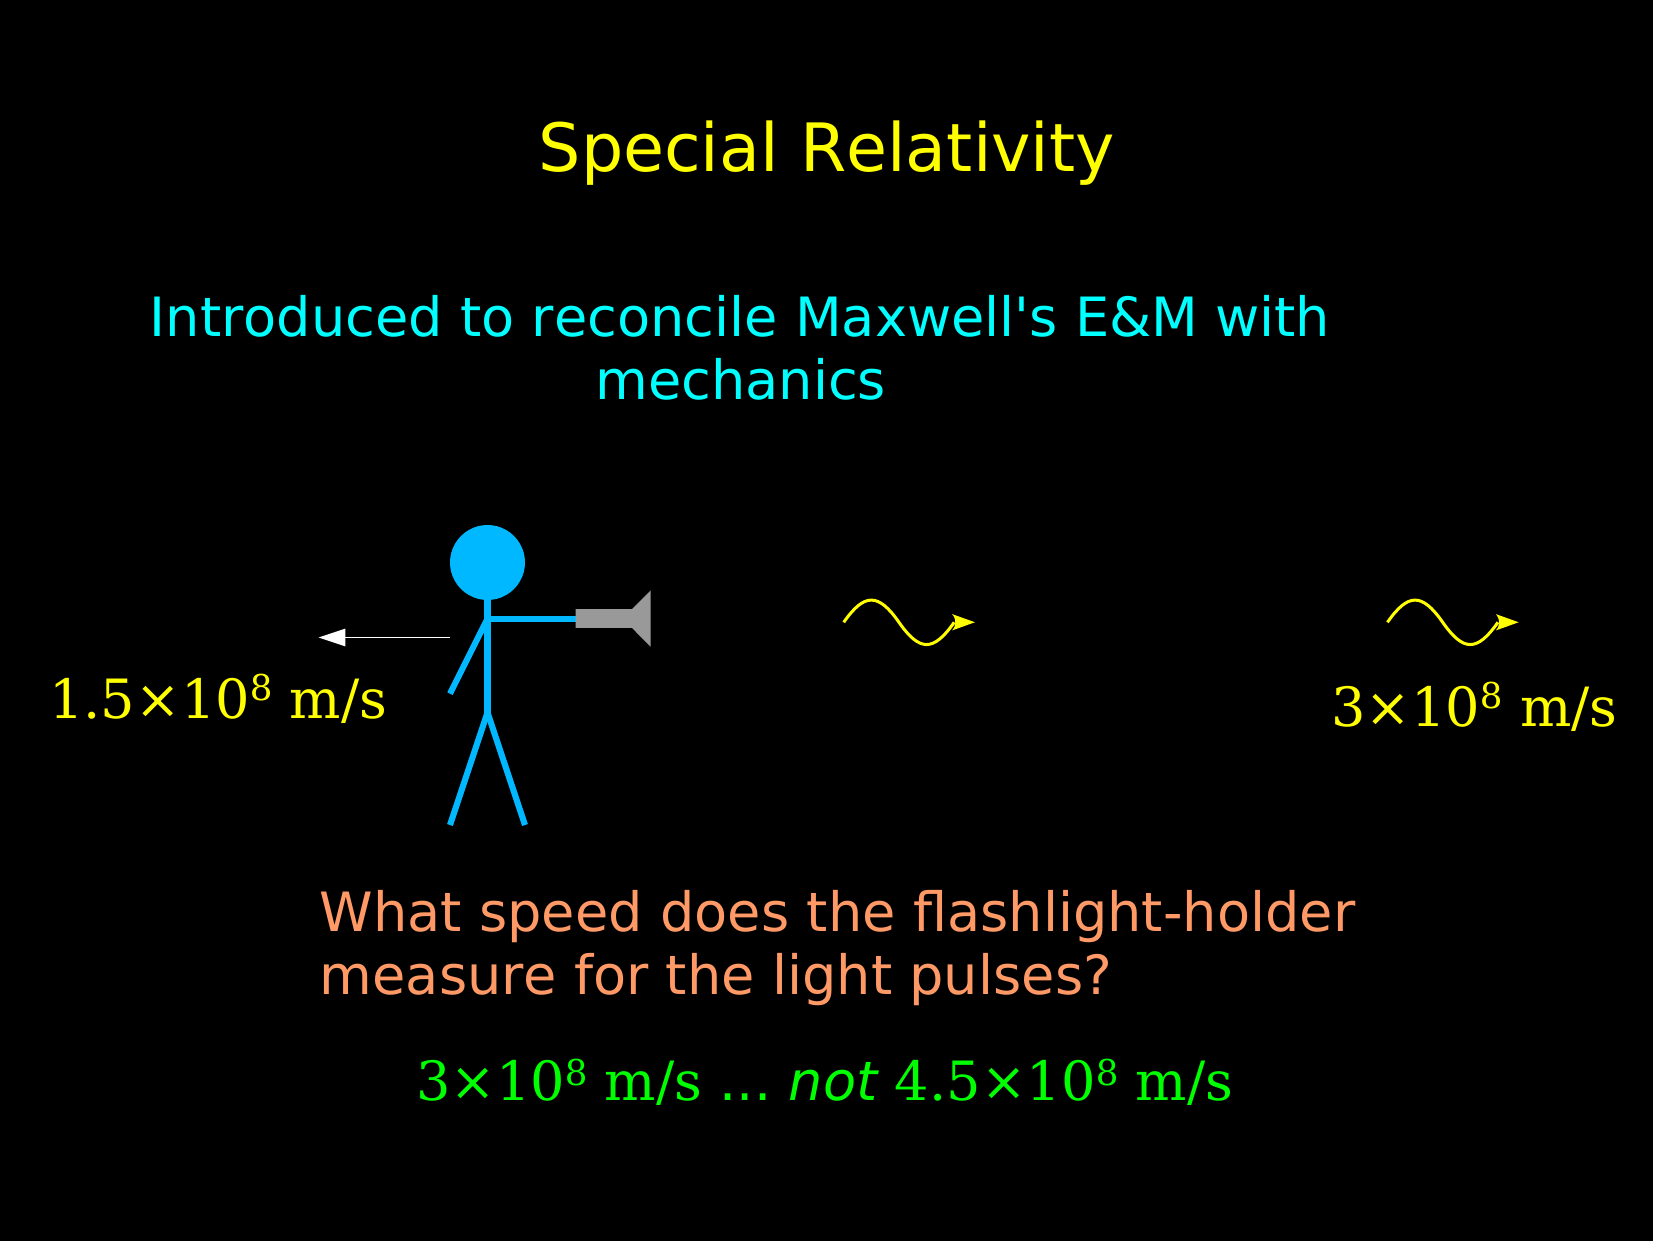

Special Relativity
Introduced to reconcile Maxwell's E&M with mechanics
1.5×108 m/s
3×108 m/s
What speed does the flashlight-holder measure for the light pulses?
3×108 m/s ... not 4.5×108 m/s